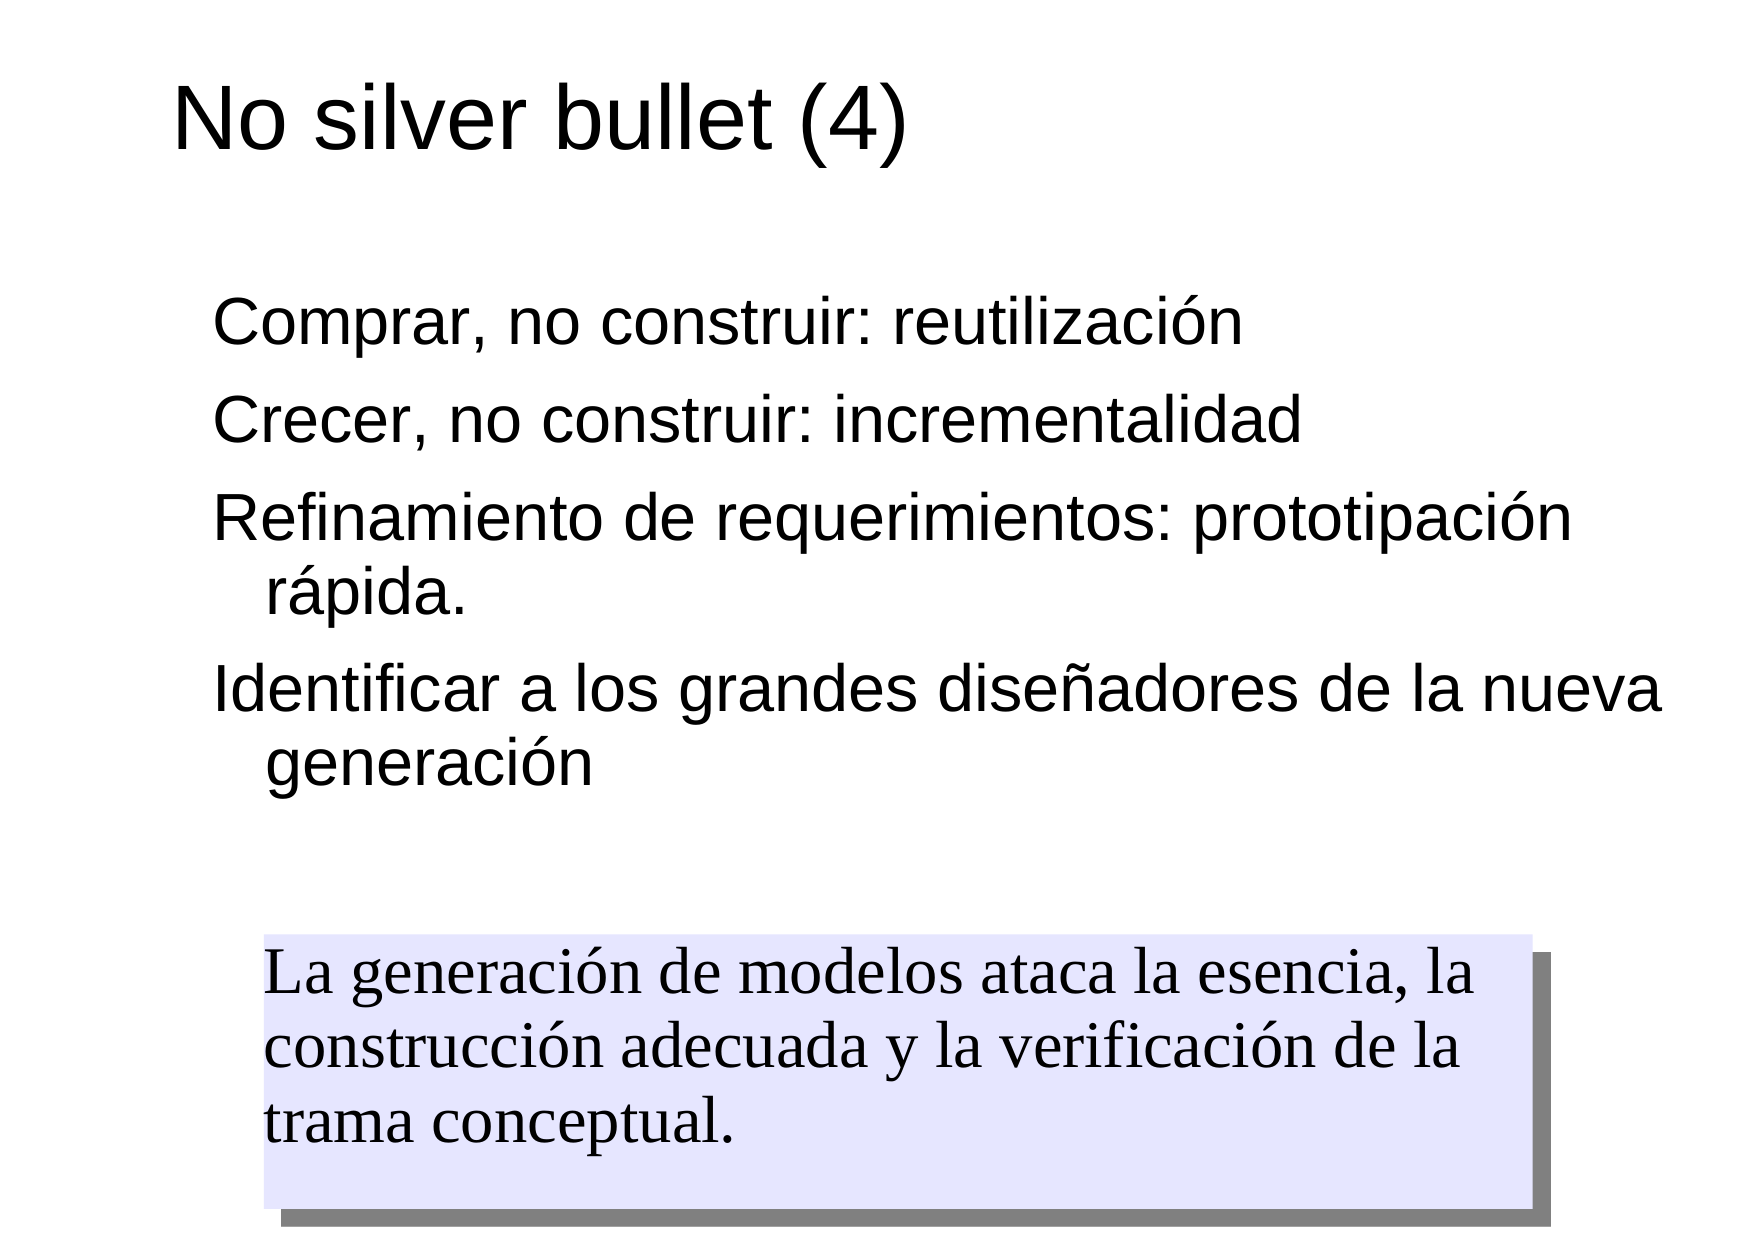

# No silver bullet (4)
Comprar, no construir: reutilización
Crecer, no construir: incrementalidad
Refinamiento de requerimientos: prototipación rápida.
Identificar a los grandes diseñadores de la nueva generación
La generación de modelos ataca la esencia, la construcción adecuada y la verificación de la trama conceptual.